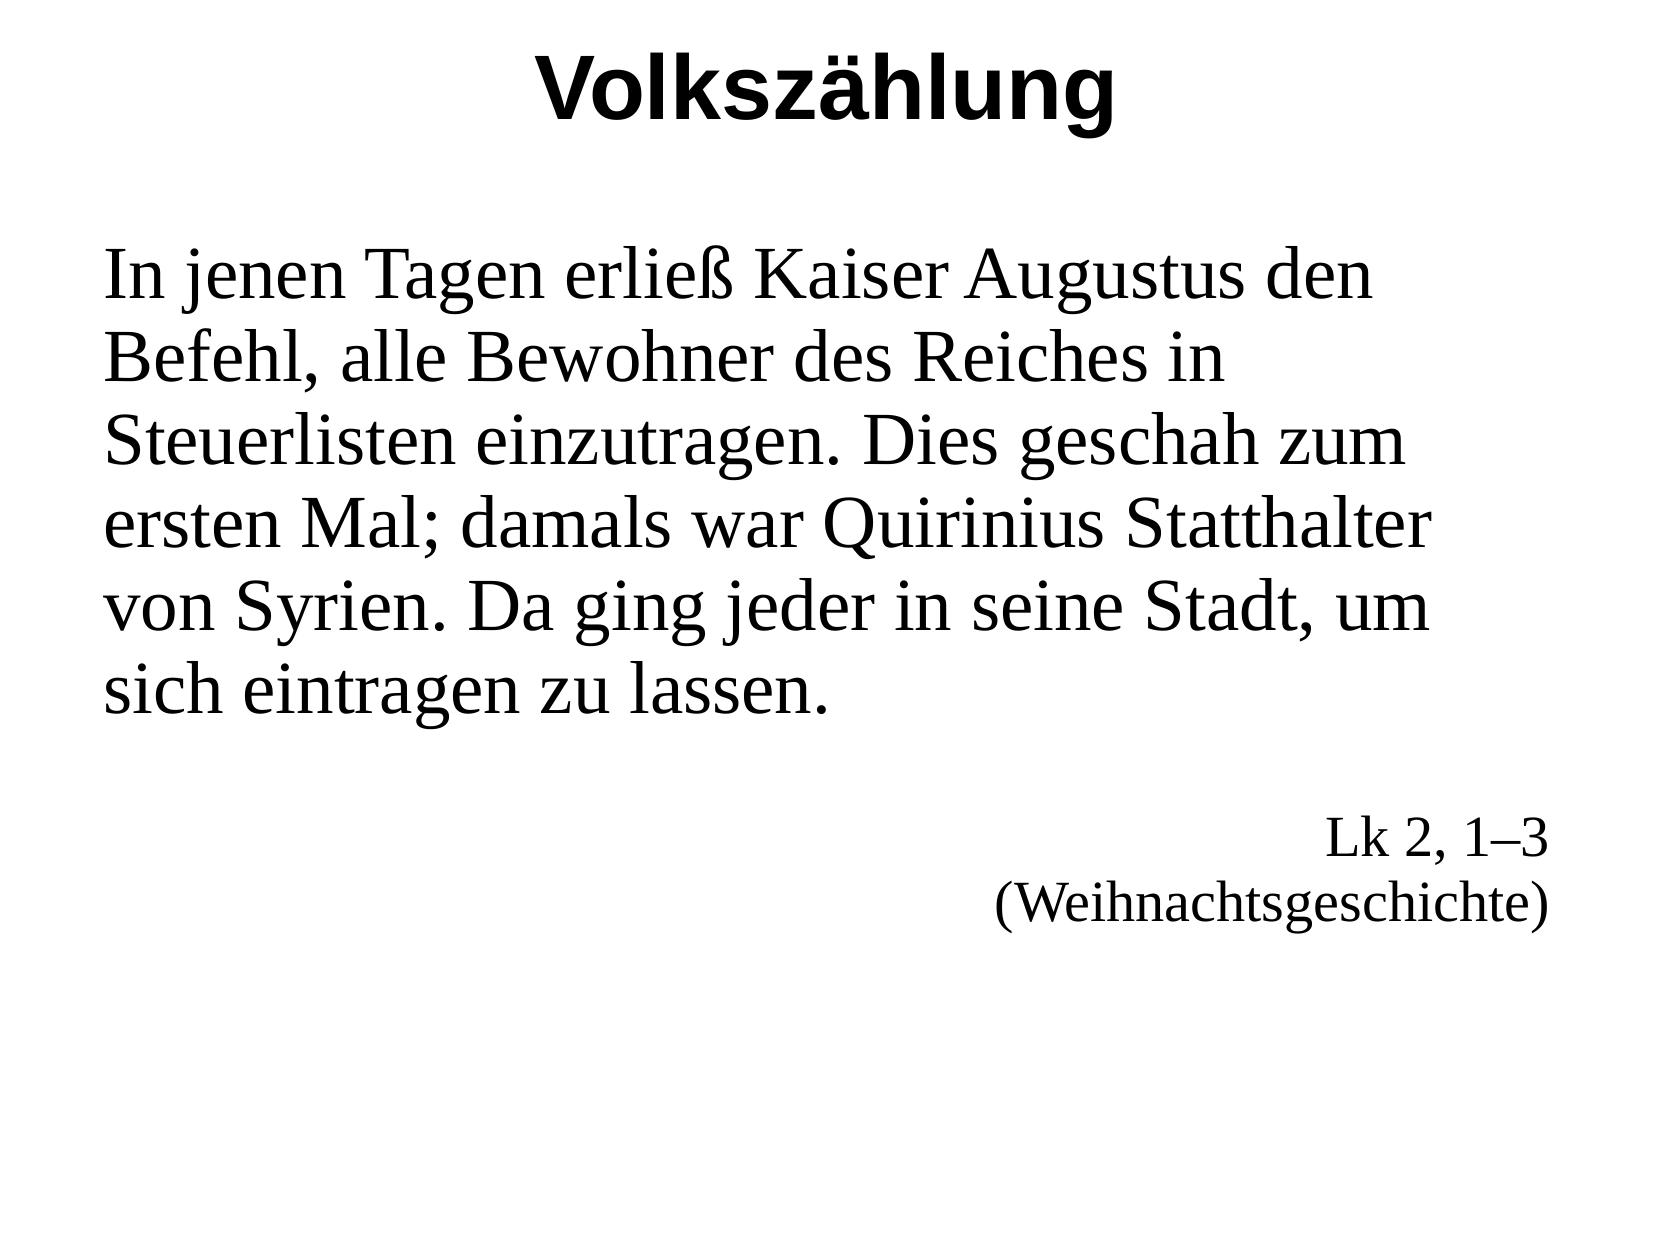

Volkszählung
In jenen Tagen erließ Kaiser Augustus den Befehl, alle Bewohner des Reiches in Steuerlisten einzutragen. Dies geschah zum ersten Mal; damals war Quirinius Statthalter von Syrien. Da ging jeder in seine Stadt, um sich eintragen zu lassen.
Lk 2, 1–3
(Weihnachtsgeschichte)